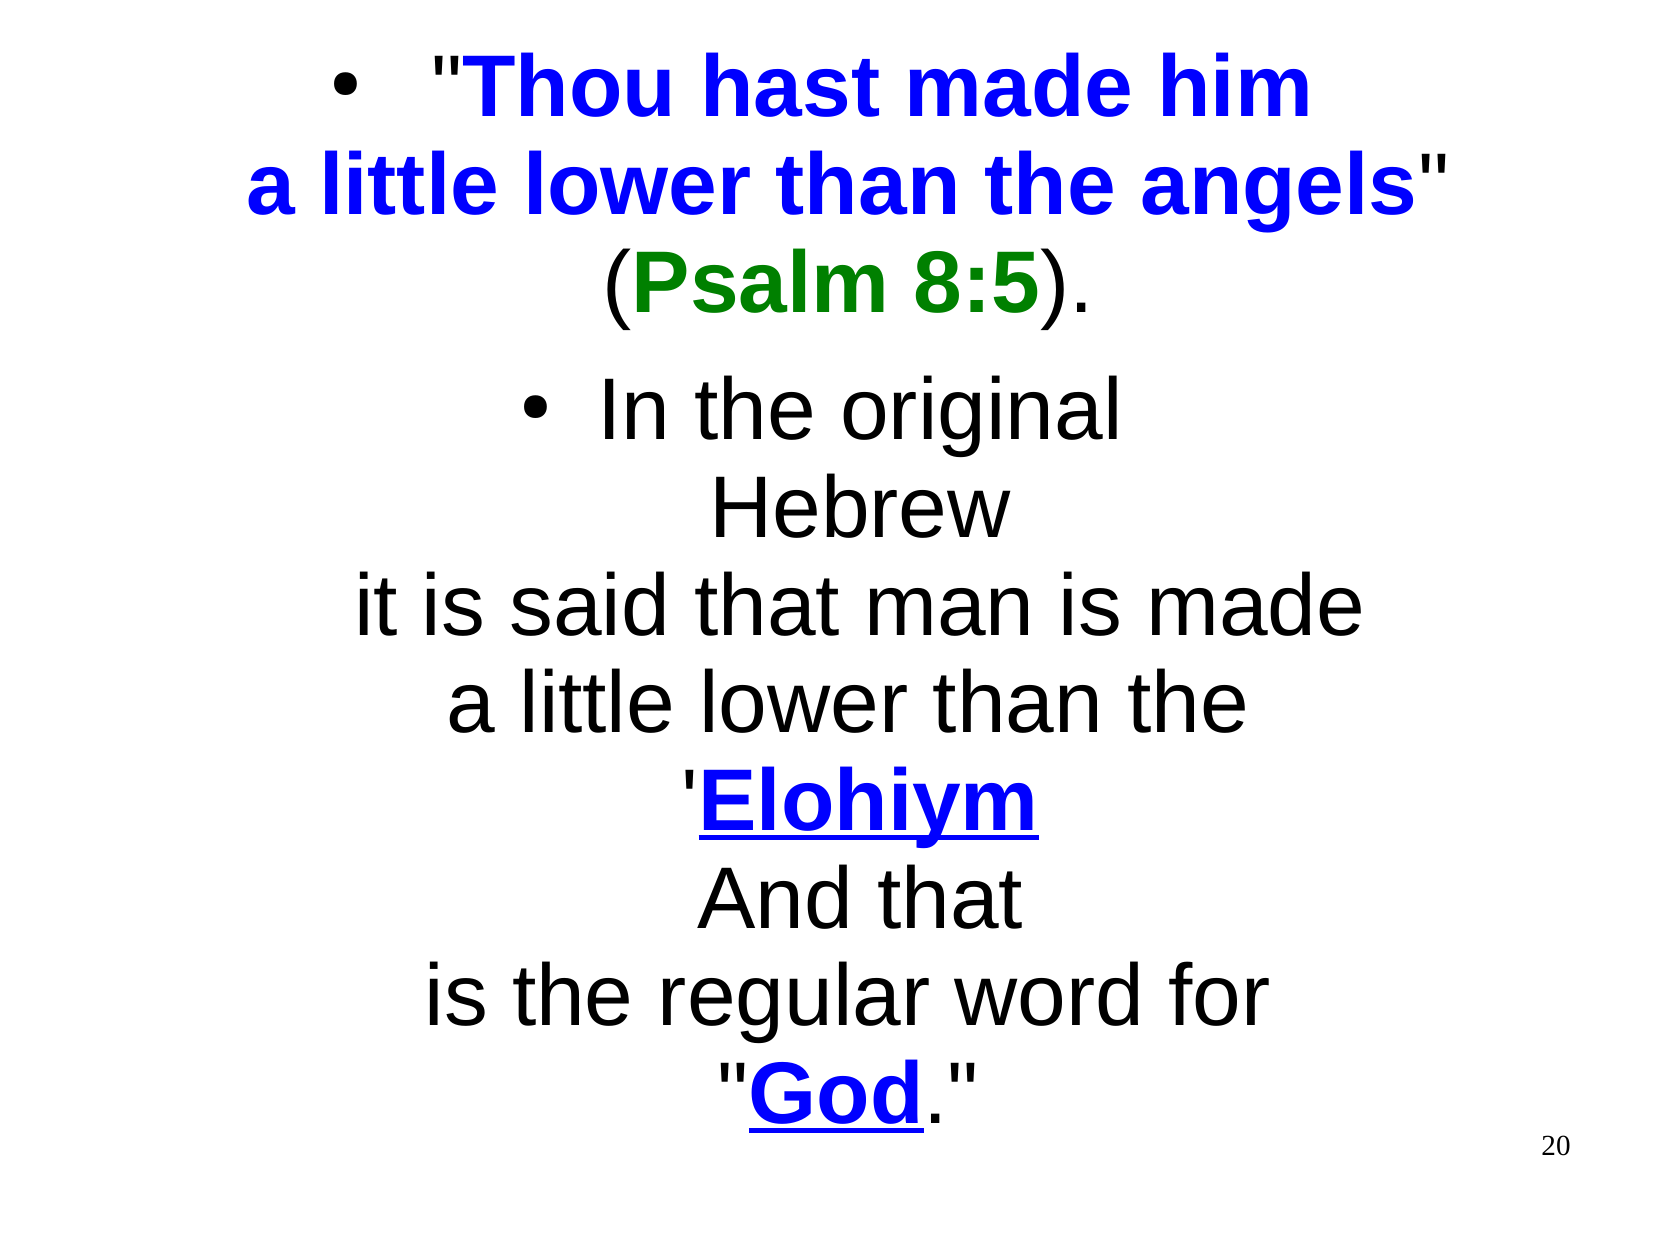

# "Thou hast made him a little lower than the angels" (Psalm 8:5).
 In the original
Hebrew
 it is said that man is made
a little lower than the
'Elohiym
And that
is the regular word for
"God."
20